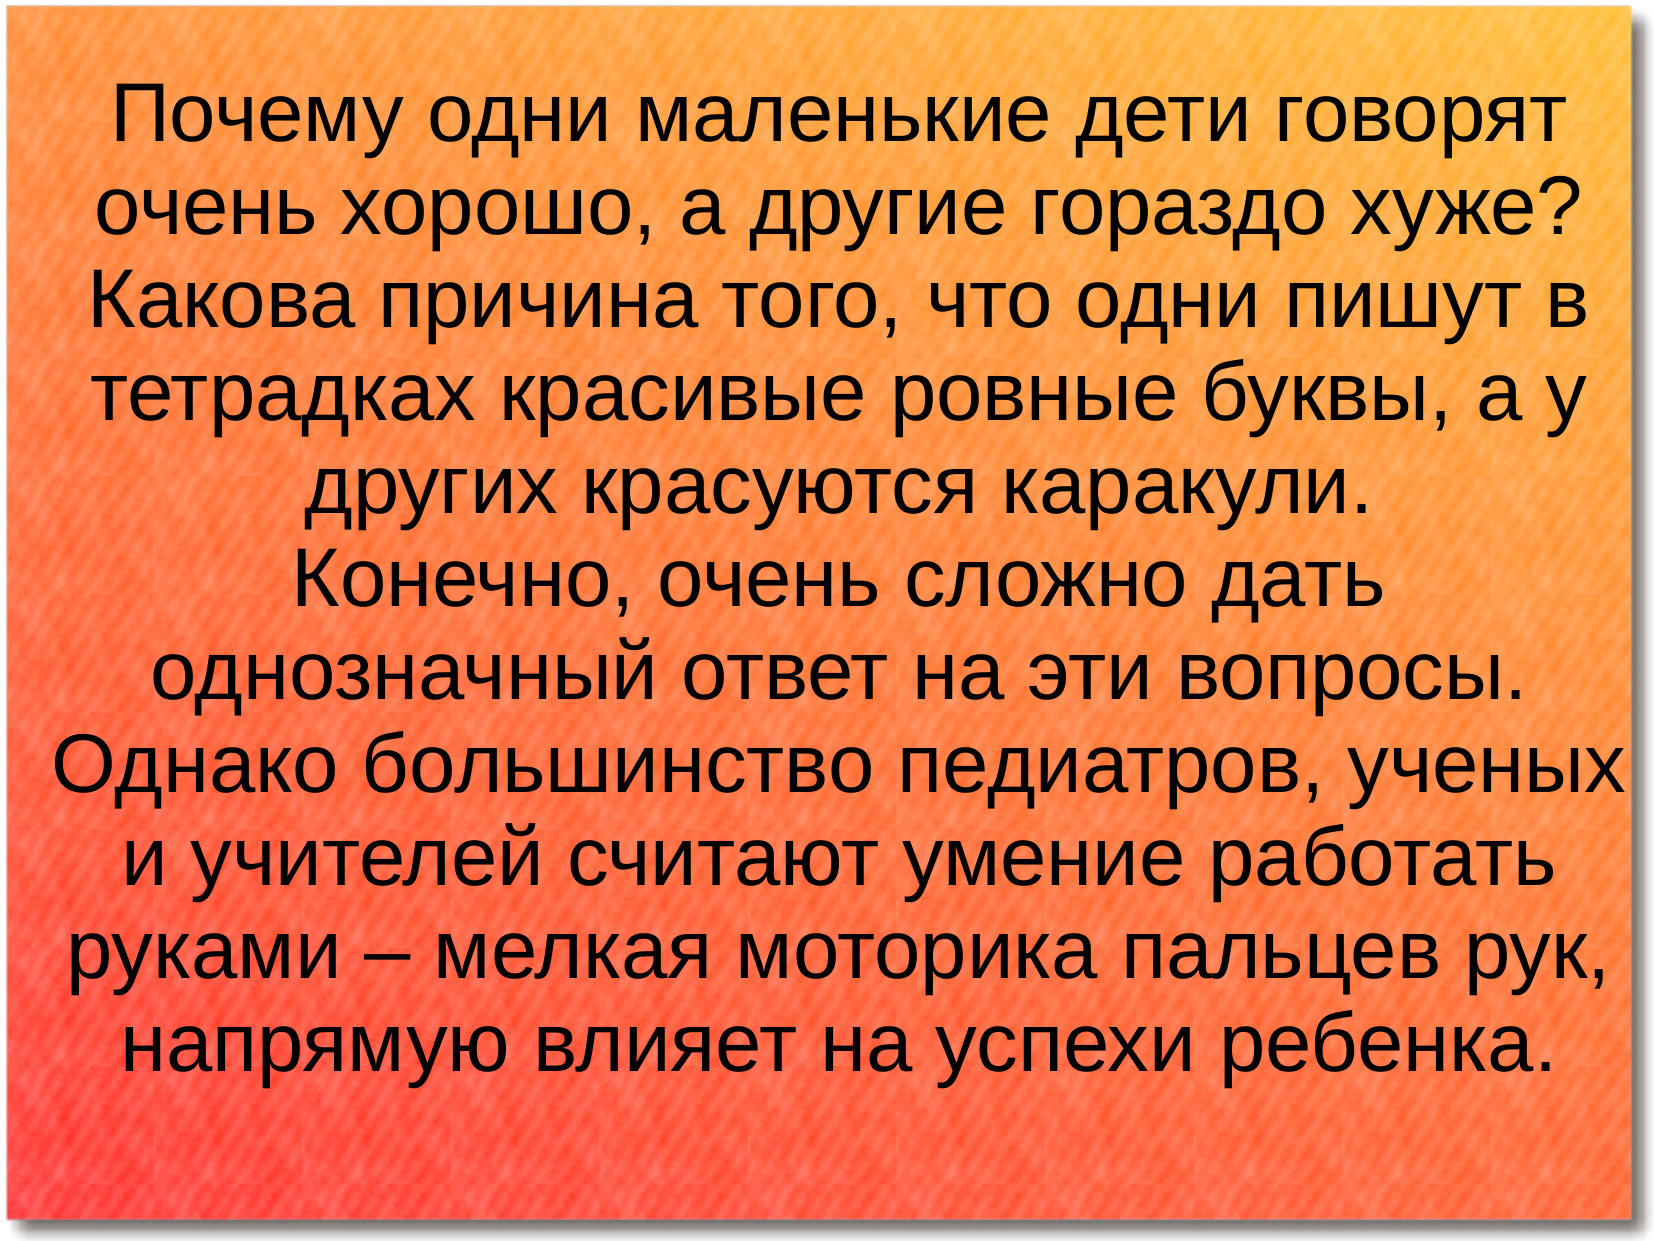

Почему одни маленькие дети говорят очень хорошо, а другие гораздо хуже? Какова причина того, что одни пишут в тетрадках красивые ровные буквы, а у других красуются каракули.
Конечно, очень сложно дать однозначный ответ на эти вопросы. Однако большинство педиатров, ученых и учителей считают умение работать руками – мелкая моторика пальцев рук, напрямую влияет на успехи ребенка.